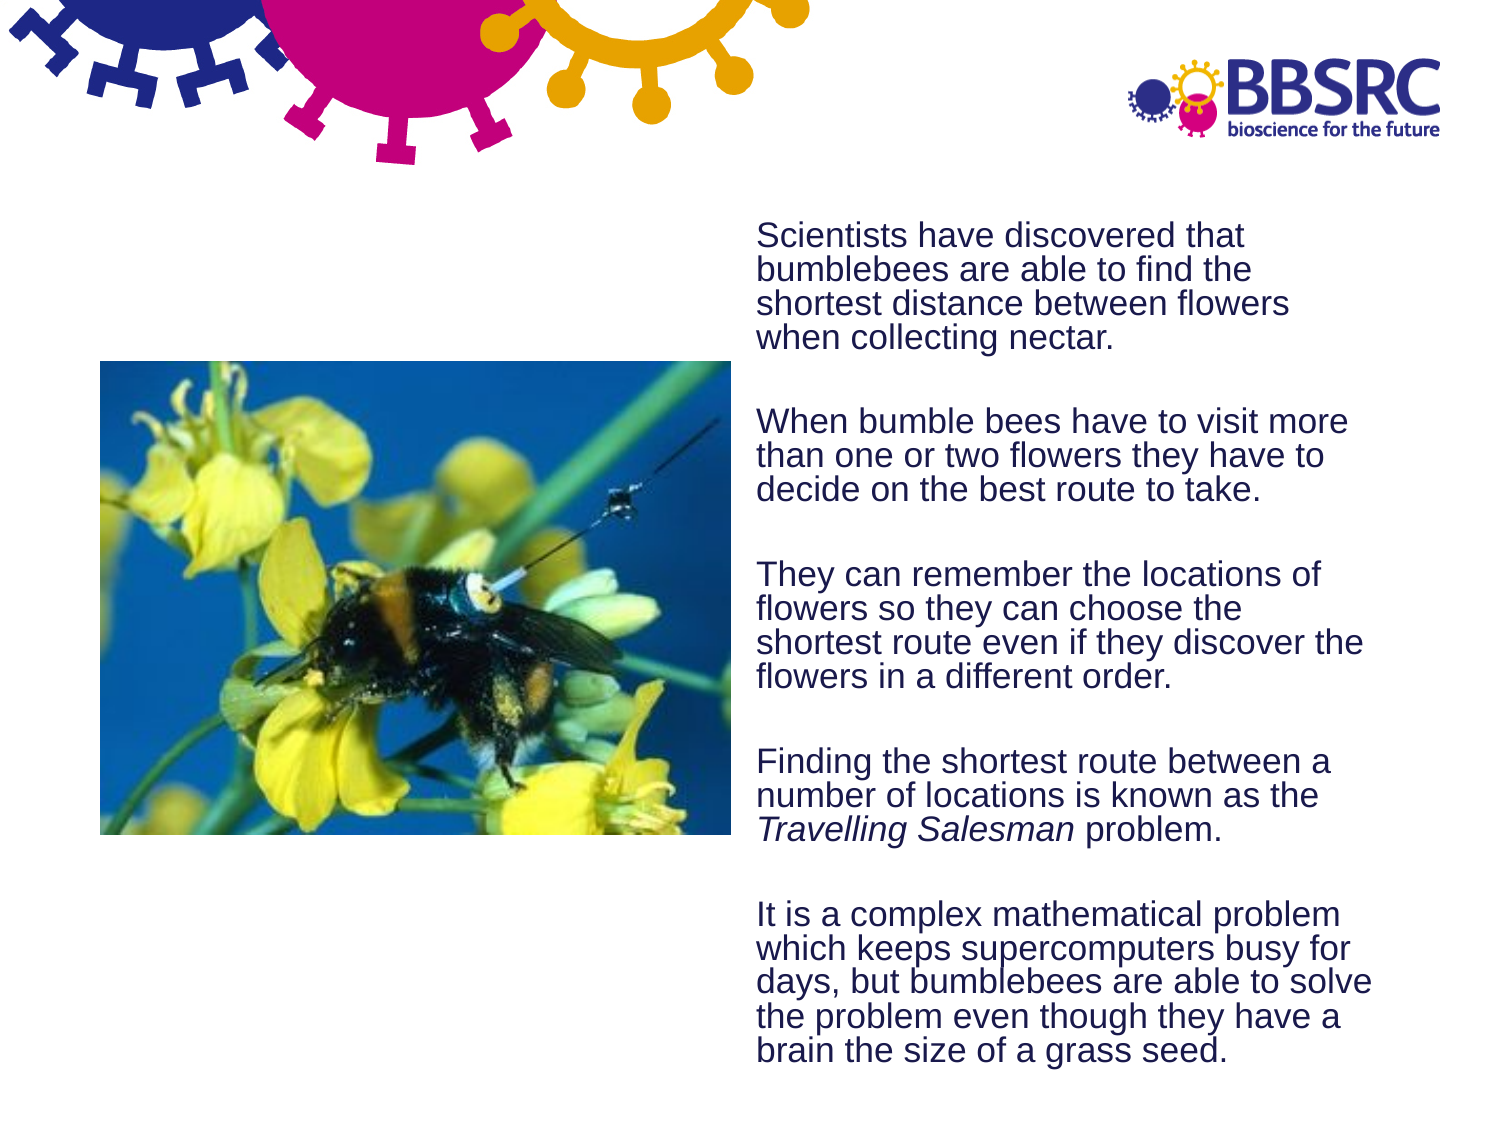

# Scientists have discovered that bumblebees are able to find the shortest distance between flowers when collecting nectar.
When bumble bees have to visit more than one or two flowers they have to decide on the best route to take.
They can remember the locations of flowers so they can choose the shortest route even if they discover the flowers in a different order.
Finding the shortest route between a number of locations is known as the Travelling Salesman problem.
It is a complex mathematical problem which keeps supercomputers busy for days, but bumblebees are able to solve the problem even though they have a brain the size of a grass seed.